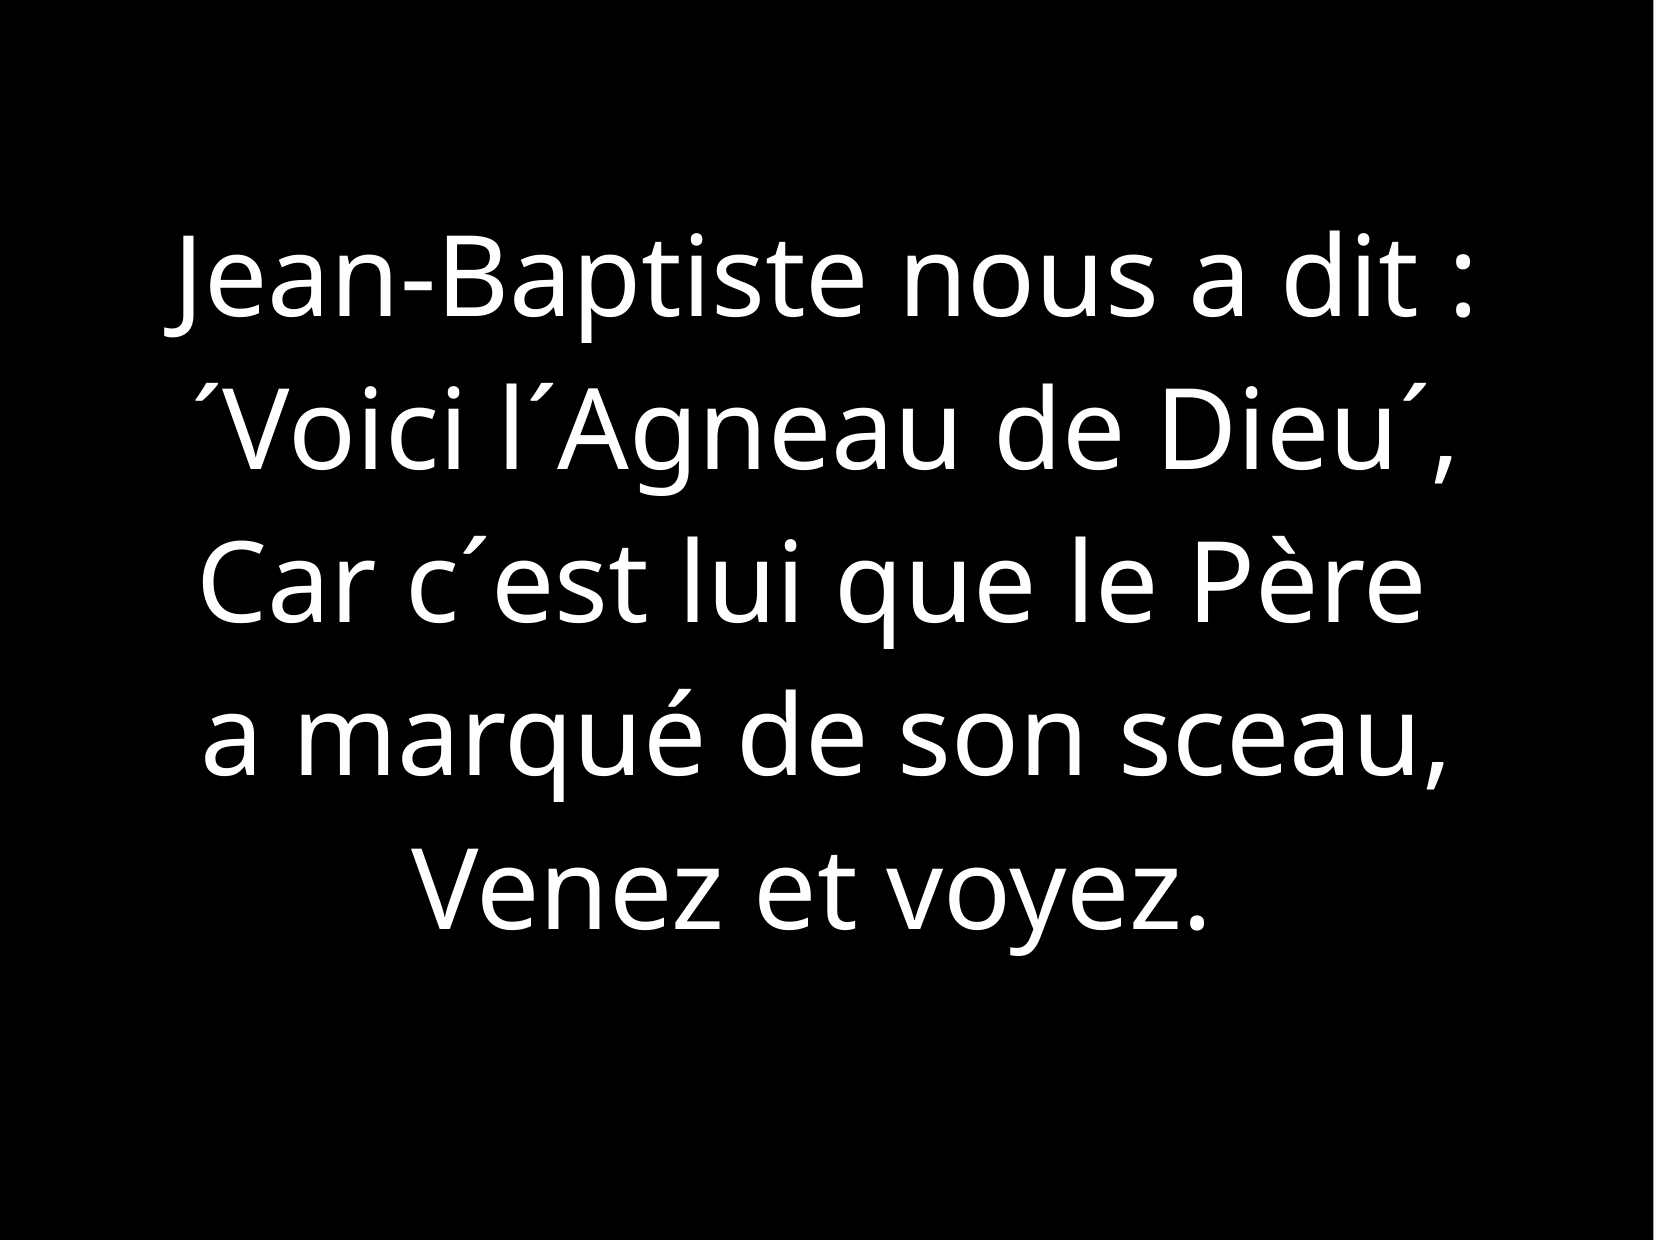

# Jean-Baptiste nous a dit : ´Voici l´Agneau de Dieu´,
Car c´est lui que le Père
a marqué de son sceau,
Venez et voyez.